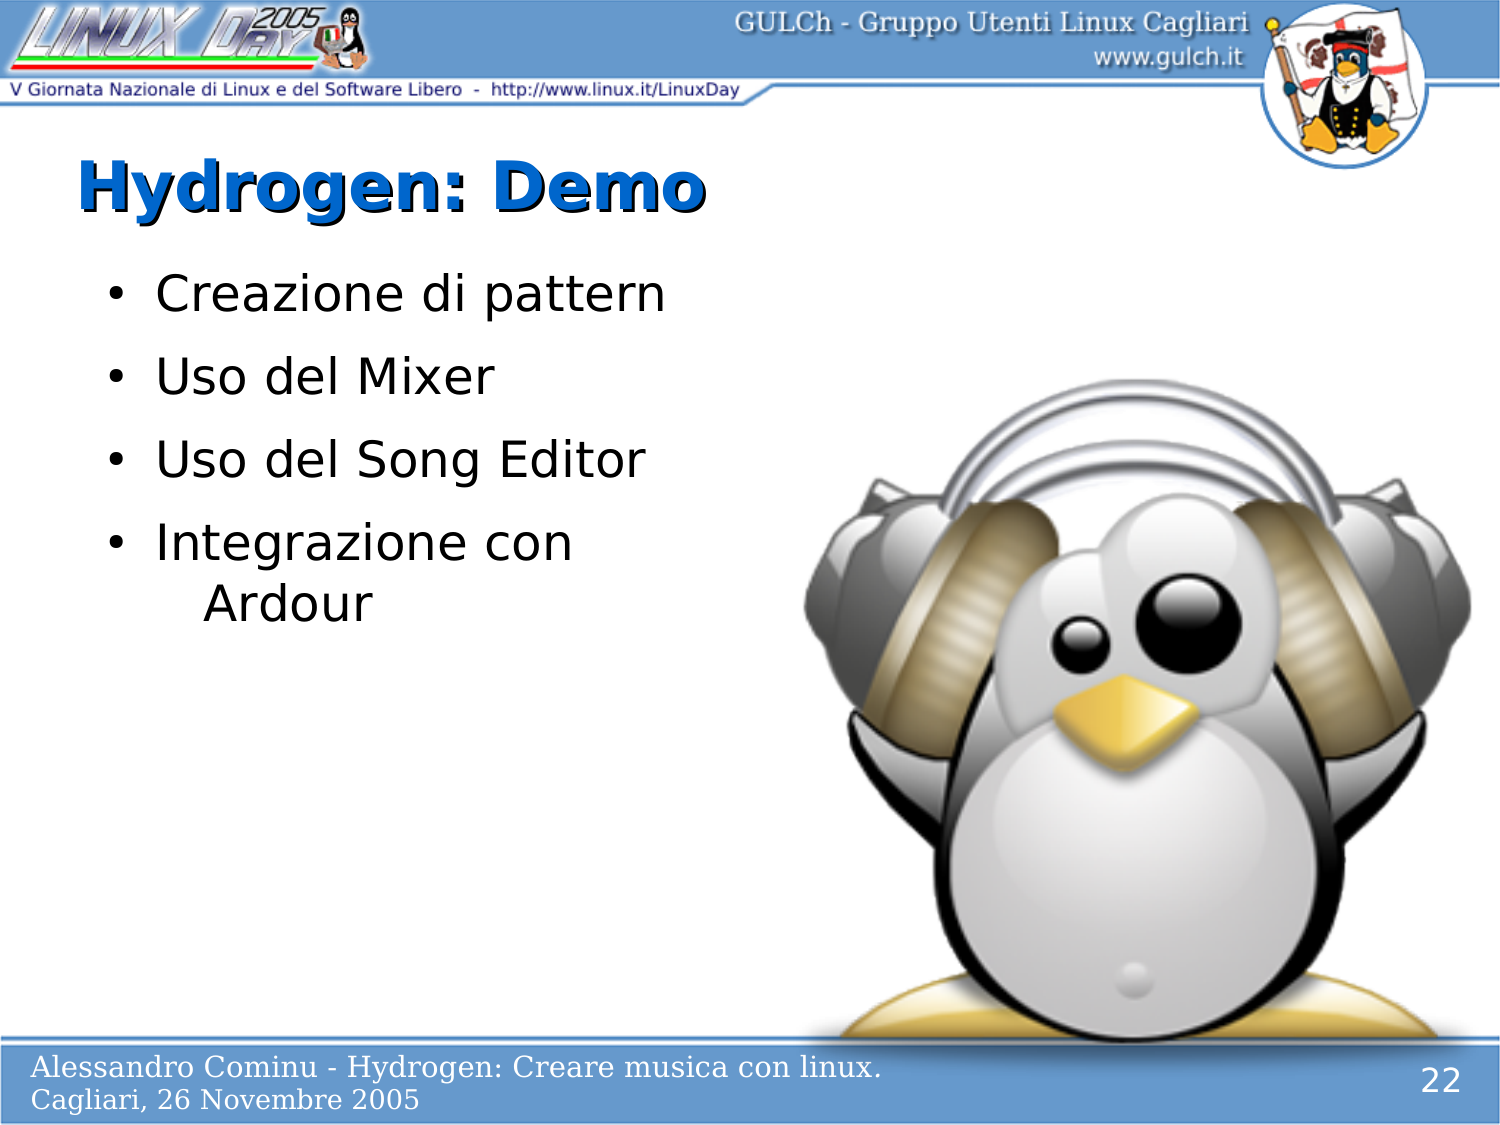

# Hydrogen: Demo
Creazione di pattern
Uso del Mixer
Uso del Song Editor
Integrazione con Ardour